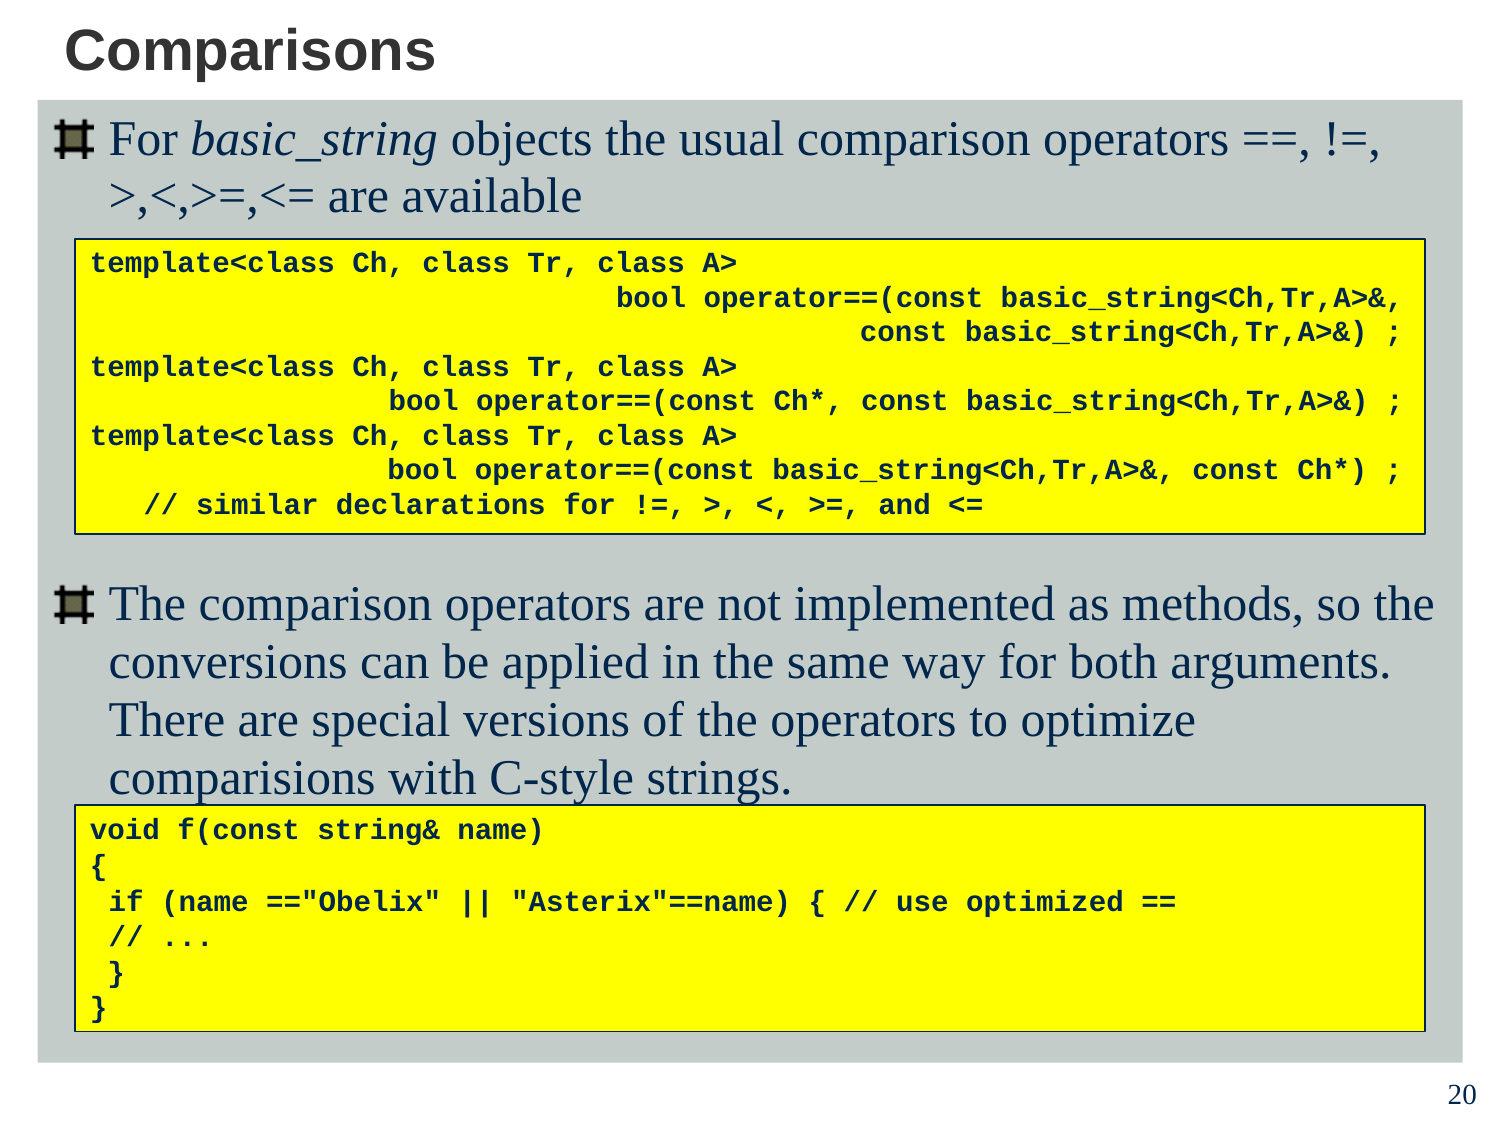

# Comparisons
For basic_string objects the usual comparison operators ==, !=, >,<,>=,<= are available
The comparison operators are not implemented as methods, so the conversions can be applied in the same way for both arguments. There are special versions of the operators to optimize comparisions with C-style strings.
template<class Ch, class Tr, class A>
 	 bool operator==(const basic_string<Ch,Tr,A>&,
 const basic_string<Ch,Tr,A>&) ;
template<class Ch, class Tr, class A>
	 bool operator==(const Ch*, const basic_string<Ch,Tr,A>&) ;
template<class Ch, class Tr, class A>
 bool operator==(const basic_string<Ch,Tr,A>&, const Ch*) ;
	 // similar declarations for !=, >, <, >=, and <=
void f(const string& name)
{
	if (name =="Obelix" || "Asterix"==name) { // use optimized ==
	// ...
 }
}